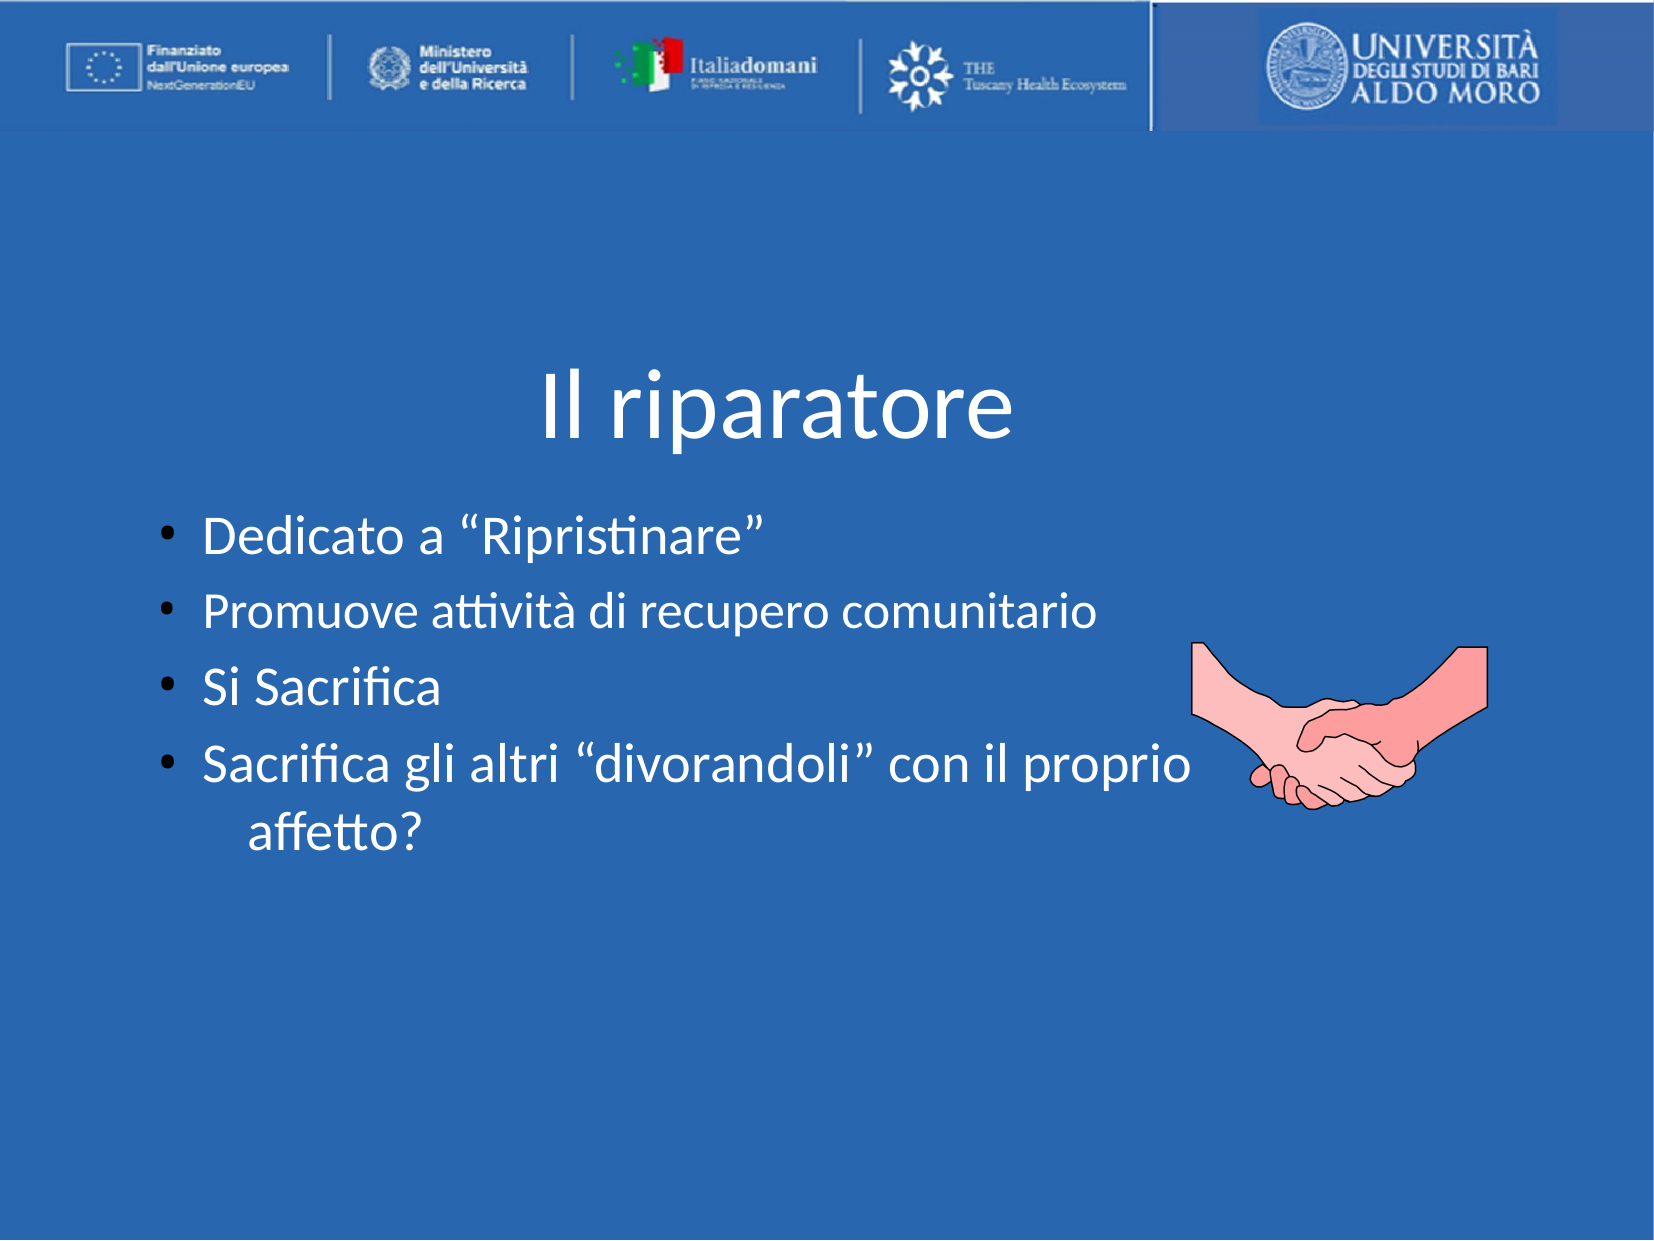

Il riparatore
Dedicato a “Ripristinare”
Promuove attività di recupero comunitario
Si Sacrifica
Sacrifica gli altri “divorandoli” con il proprio affetto?